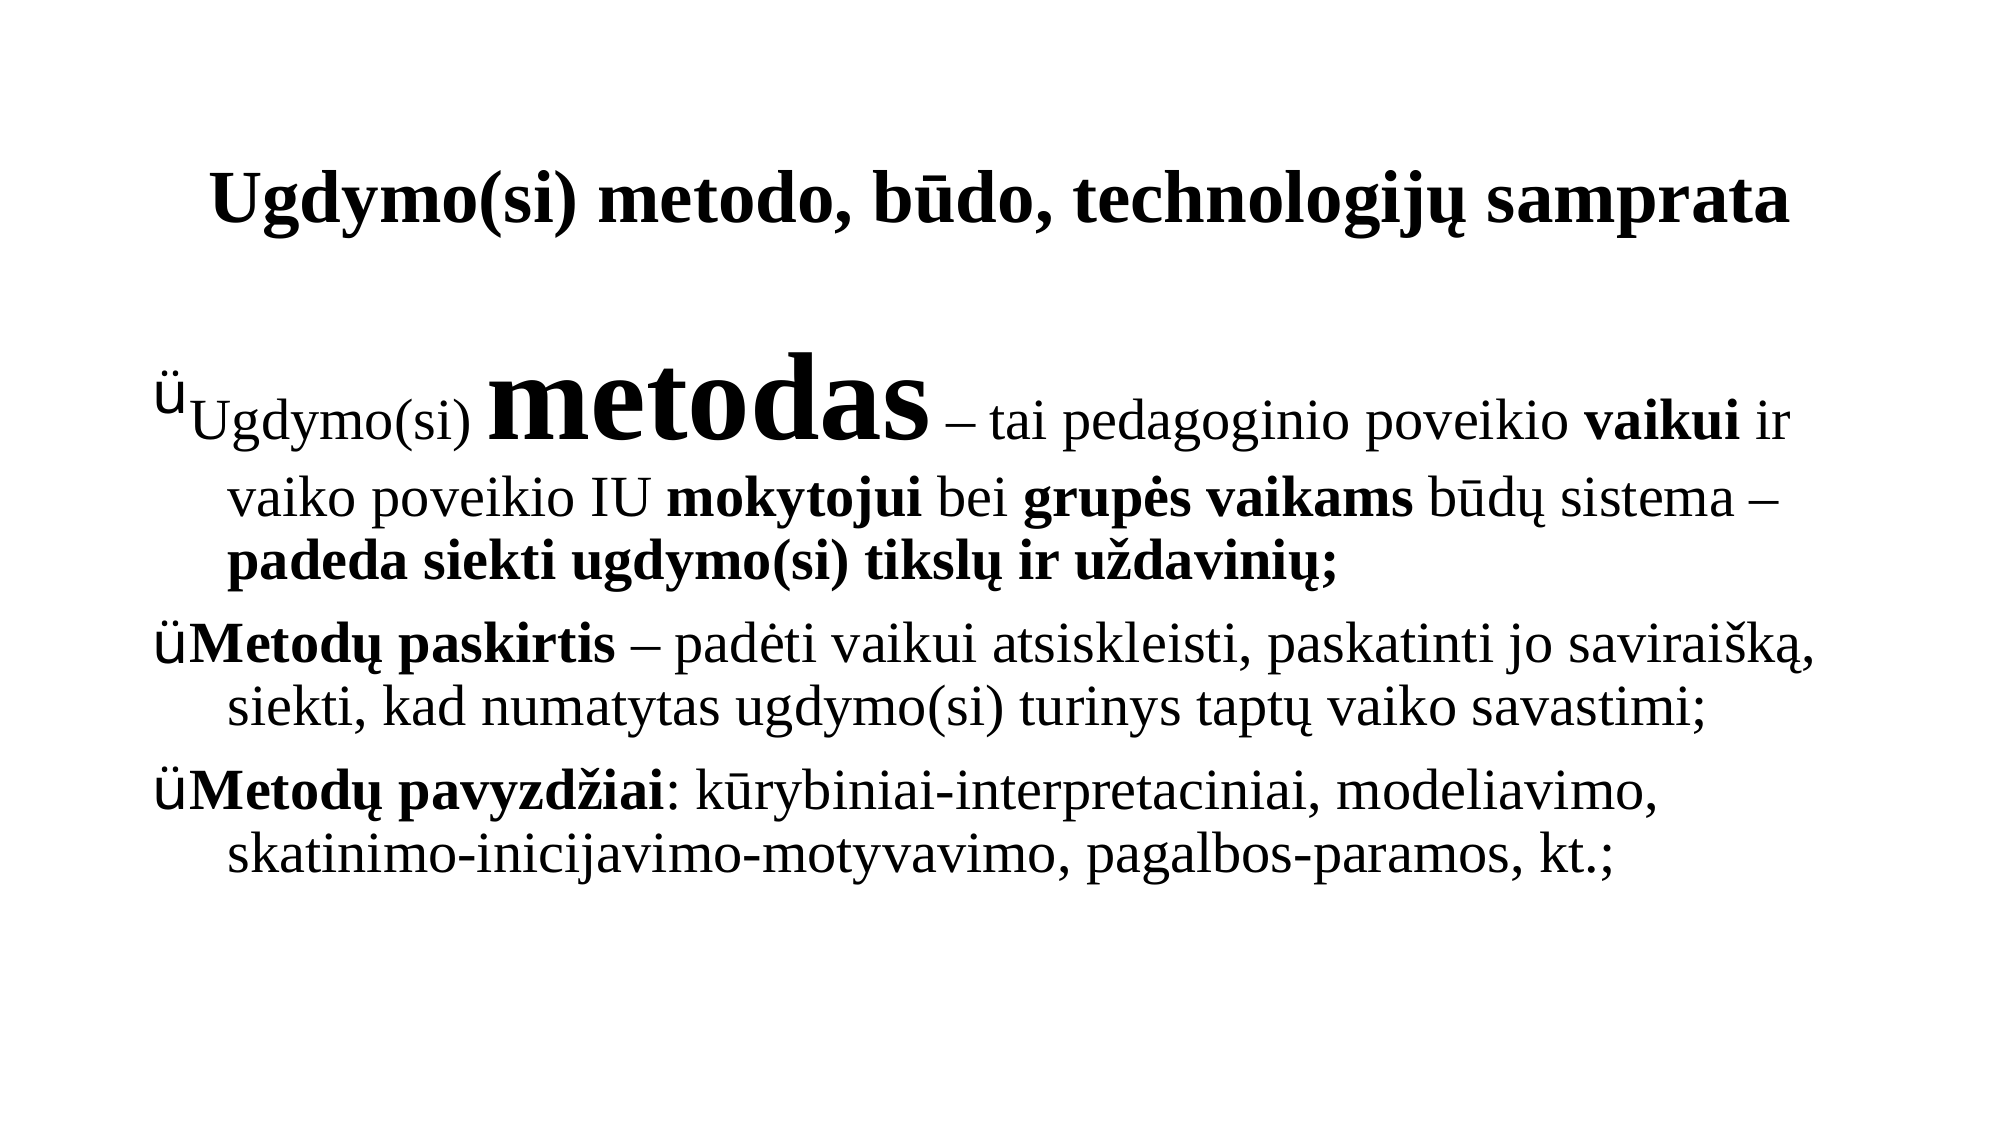

# Ugdymo(si) metodo, būdo, technologijų samprata
Ugdymo(si) metodas – tai pedagoginio poveikio vaikui ir vaiko poveikio IU mokytojui bei grupės vaikams būdų sistema – padeda siekti ugdymo(si) tikslų ir uždavinių;
Metodų paskirtis – padėti vaikui atsiskleisti, paskatinti jo saviraišką, siekti, kad numatytas ugdymo(si) turinys taptų vaiko savastimi;
Metodų pavyzdžiai: kūrybiniai-interpretaciniai, modeliavimo, skatinimo-inicijavimo-motyvavimo, pagalbos-paramos, kt.;